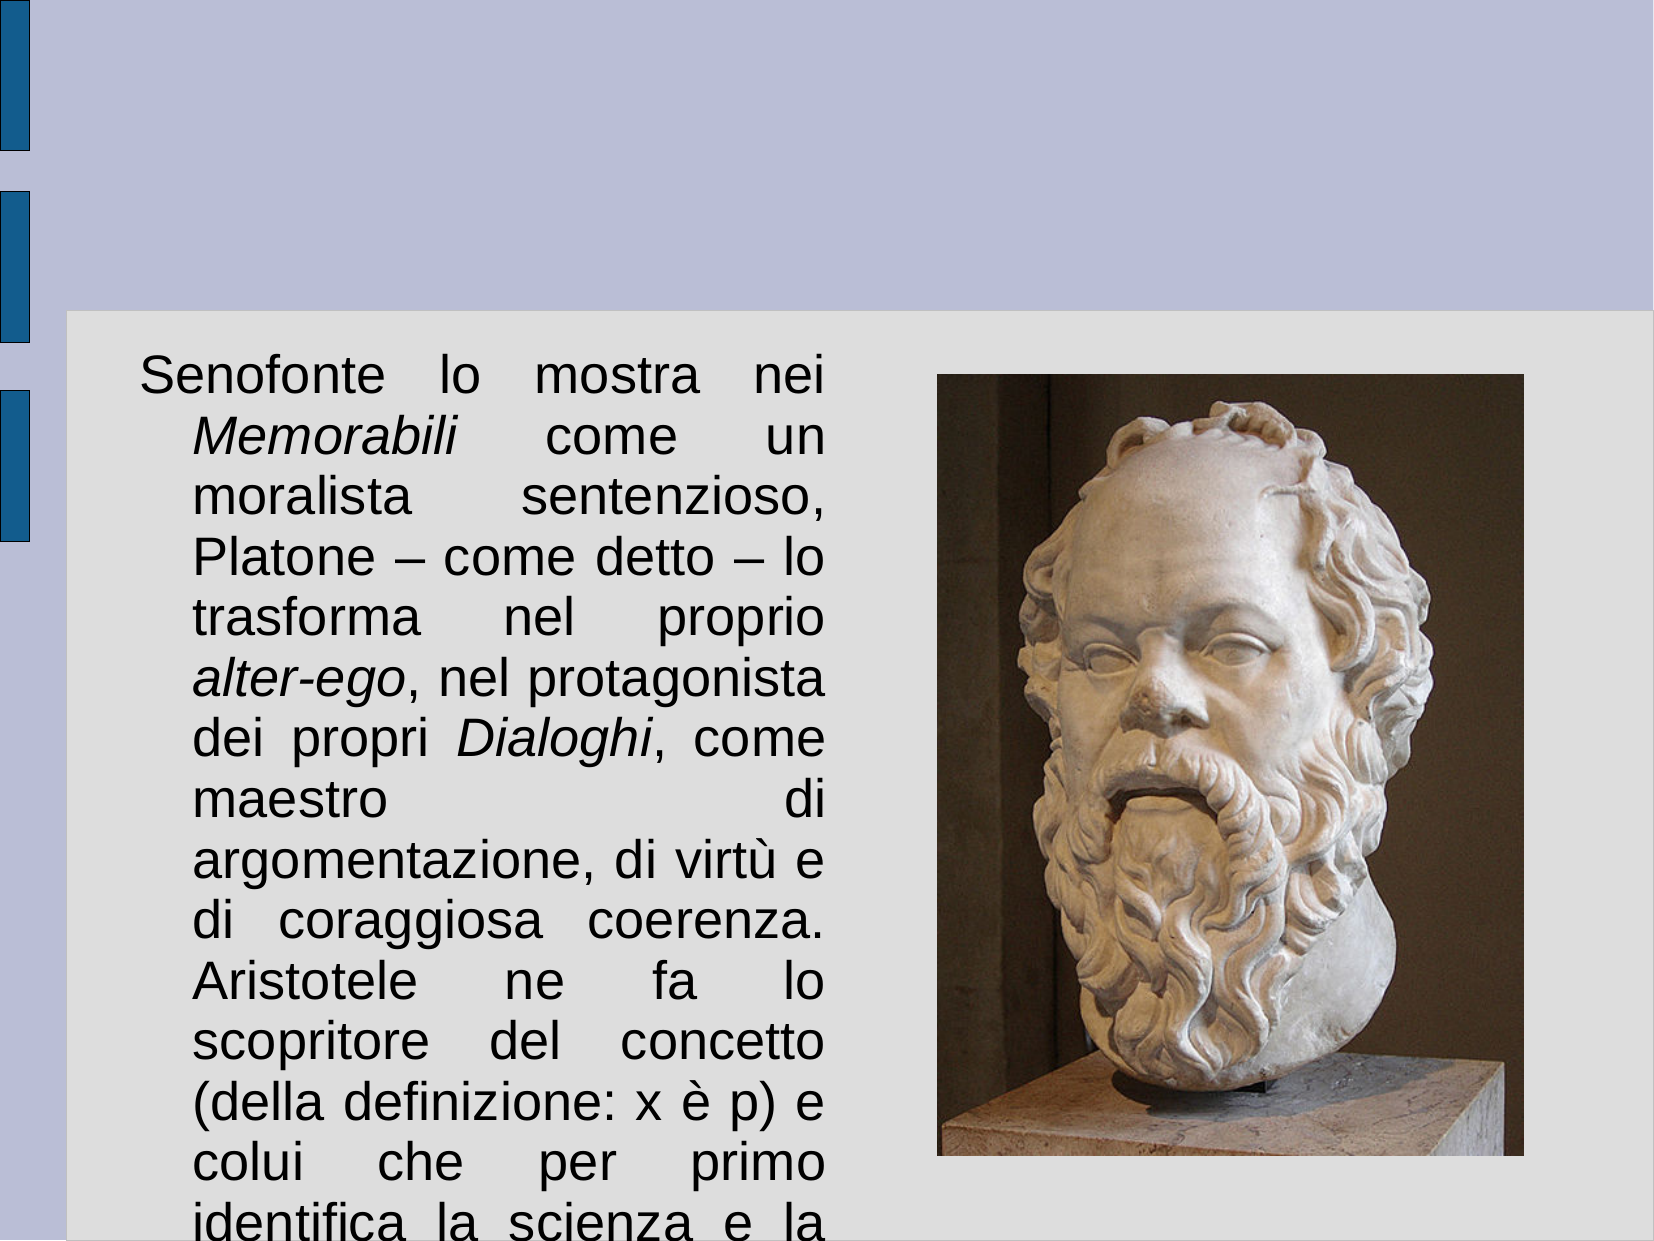

#
Senofonte lo mostra nei Memorabili come un moralista sentenzioso, Platone – come detto – lo trasforma nel proprio alter-ego, nel protagonista dei propri Dialoghi, come maestro di argomentazione, di virtù e di coraggiosa coerenza. Aristotele ne fa lo scopritore del concetto (della definizione: x è p) e colui che per primo identifica la scienza e la virtù.